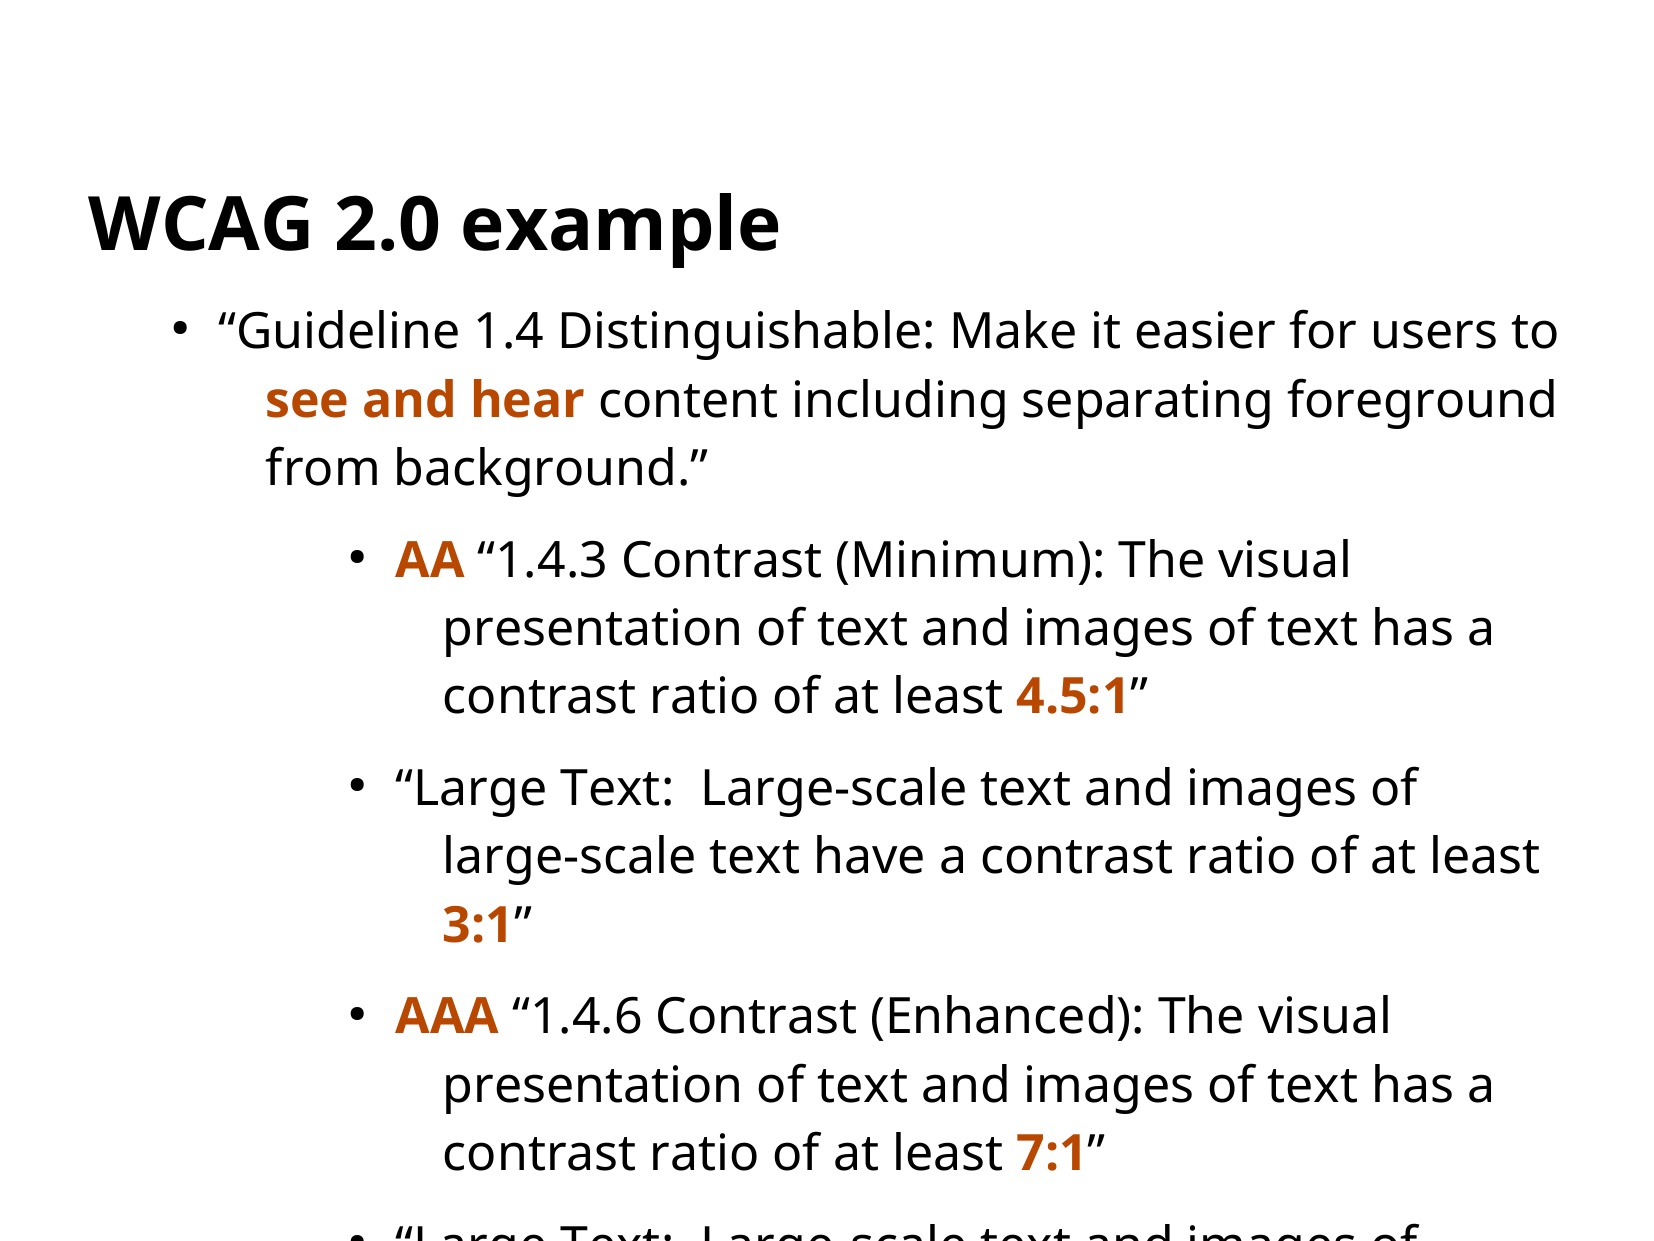

# WCAG 2.0 example
“Guideline 1.4 Distinguishable: Make it easier for users to see and hear content including separating foreground from background.”
AA “1.4.3 Contrast (Minimum): The visual presentation of text and images of text has a contrast ratio of at least 4.5:1”
“Large Text: Large-scale text and images of large-scale text have a contrast ratio of at least 3:1”
AAA “1.4.6 Contrast (Enhanced): The visual presentation of text and images of text has a contrast ratio of at least 7:1”
“Large Text: Large-scale text and images of large-scale text have a contrast ratio of at least 4.5:1”